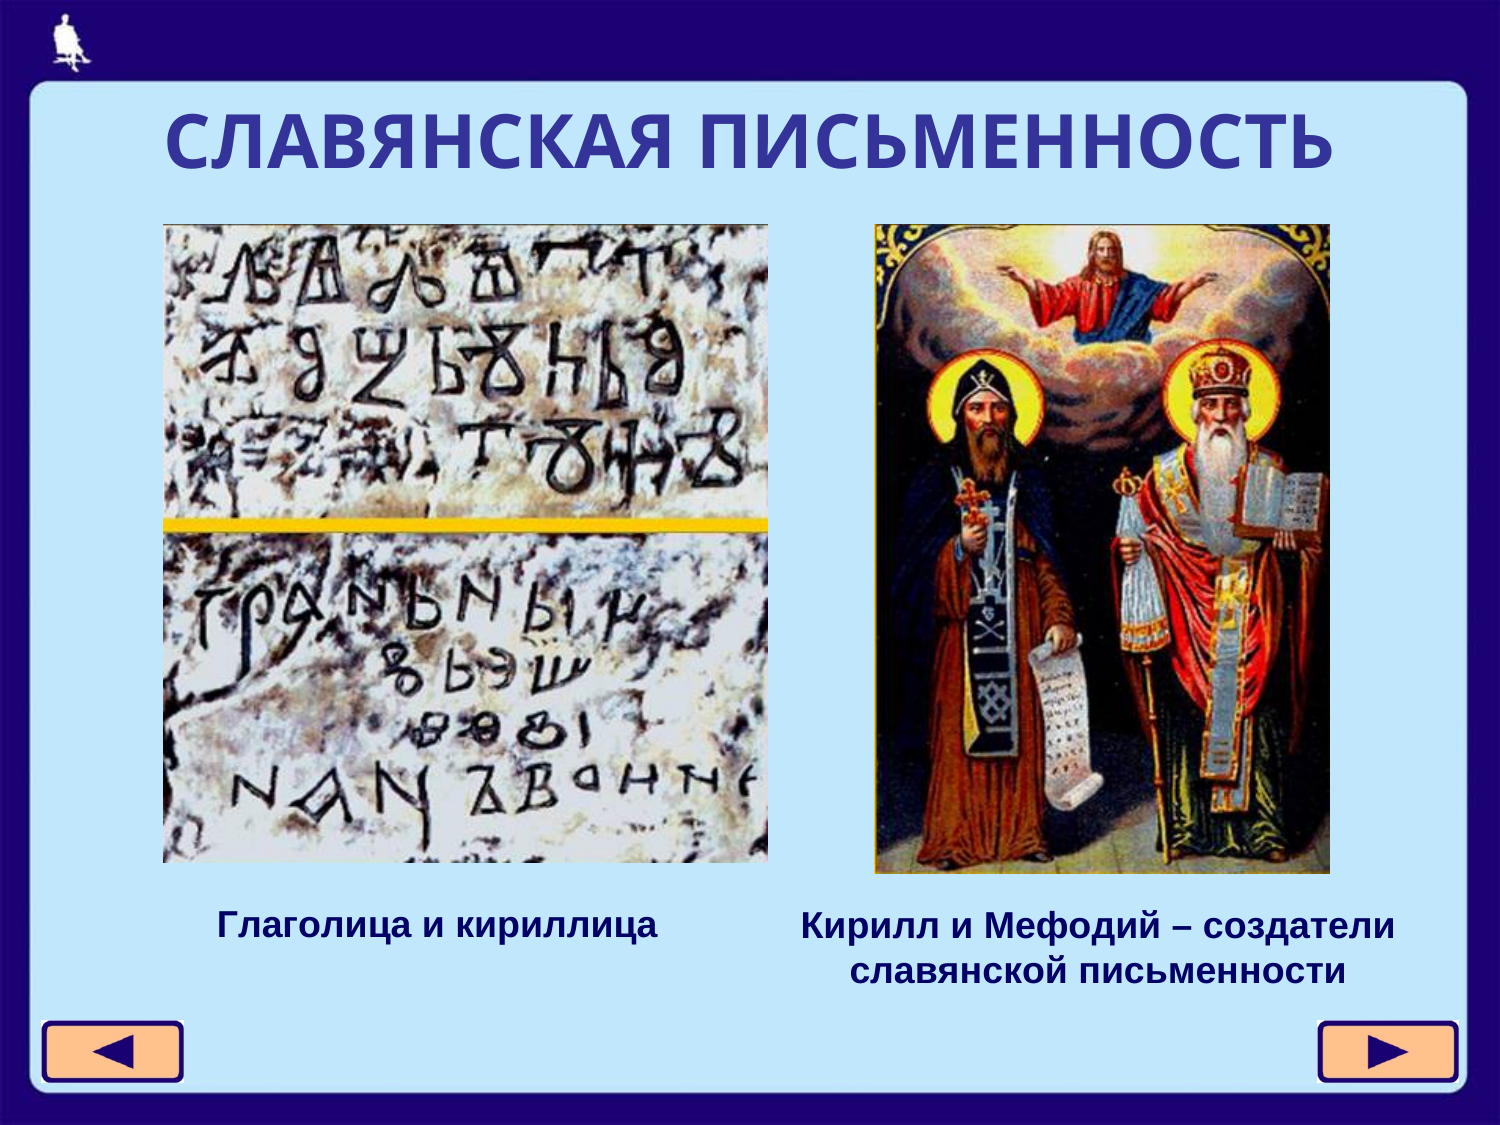

# СЛАВЯНСКАЯ ПИСЬМЕННОСТЬ
Глаголица и кириллица
Кирилл и Мефодий – создатели славянской письменности